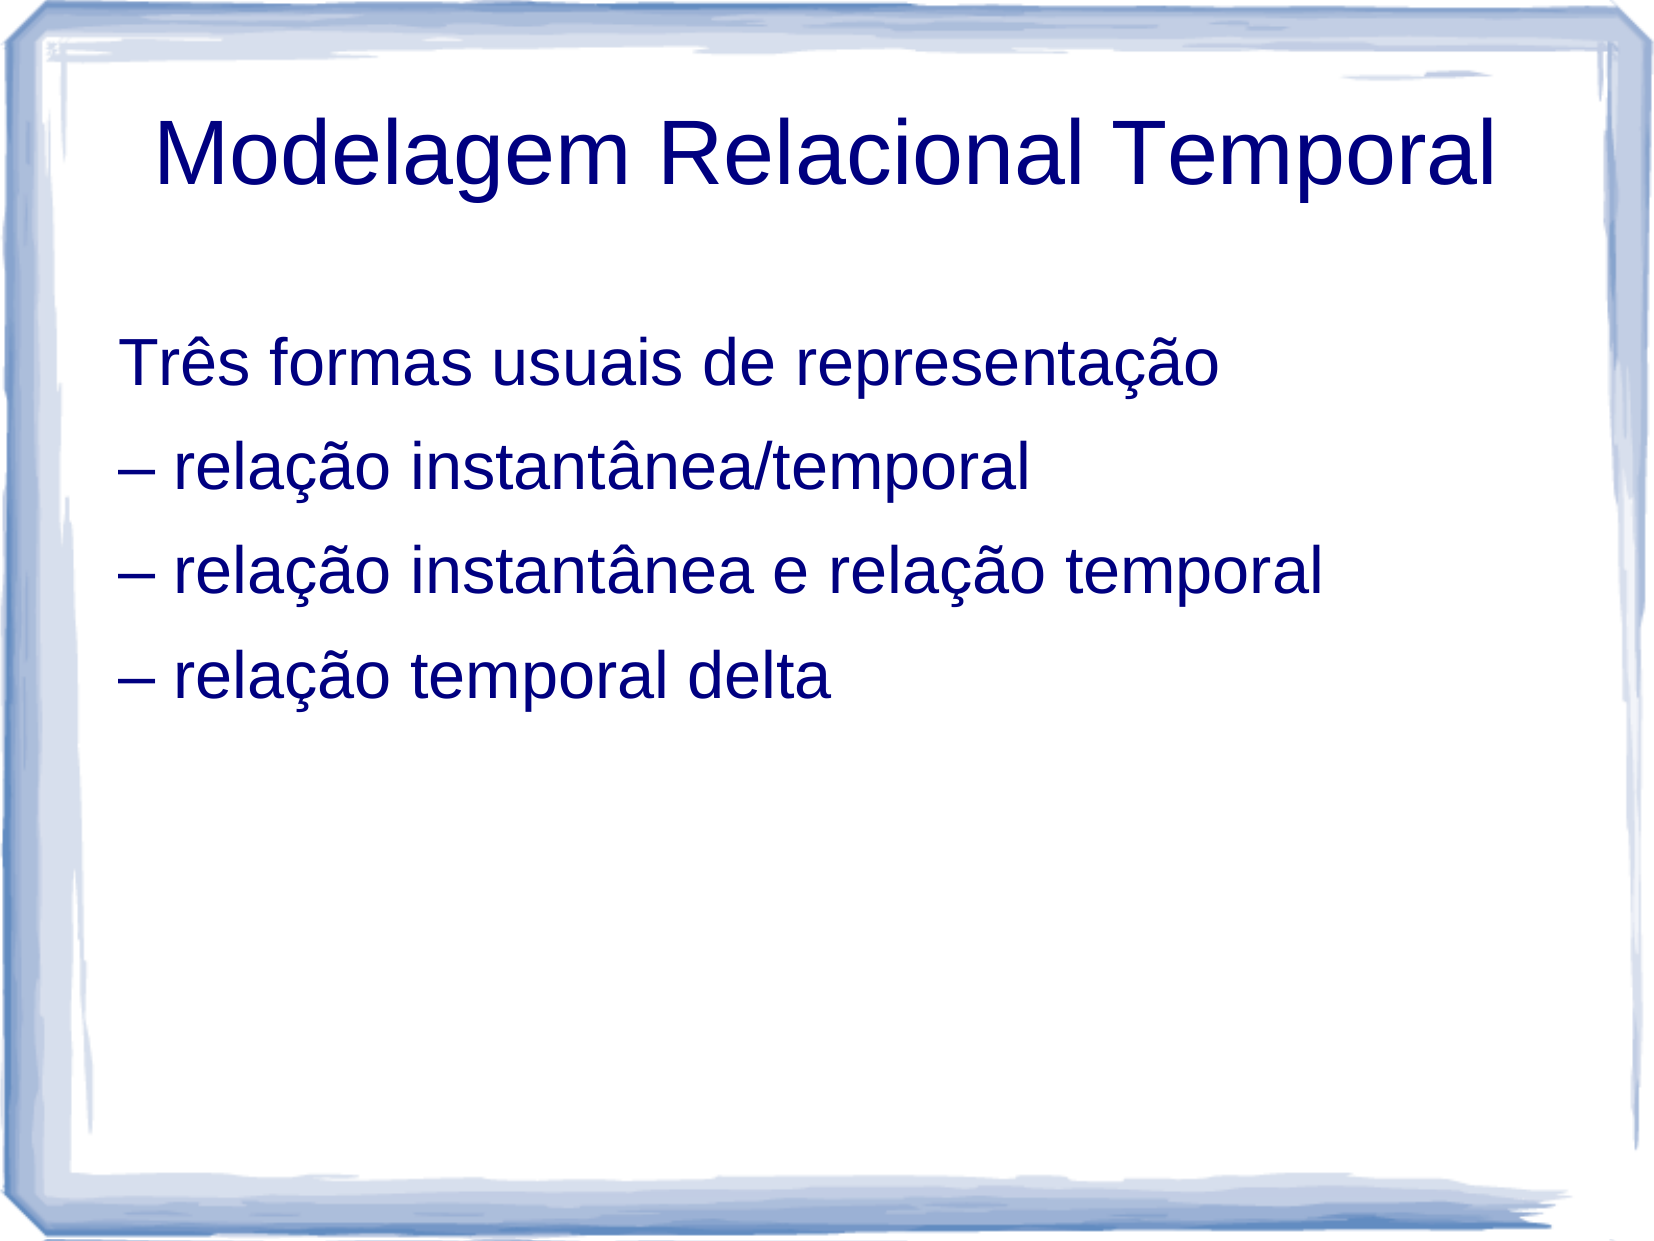

# Modelagem Relacional Temporal
Três formas usuais de representação
– relação instantânea/temporal
– relação instantânea e relação temporal
– relação temporal delta